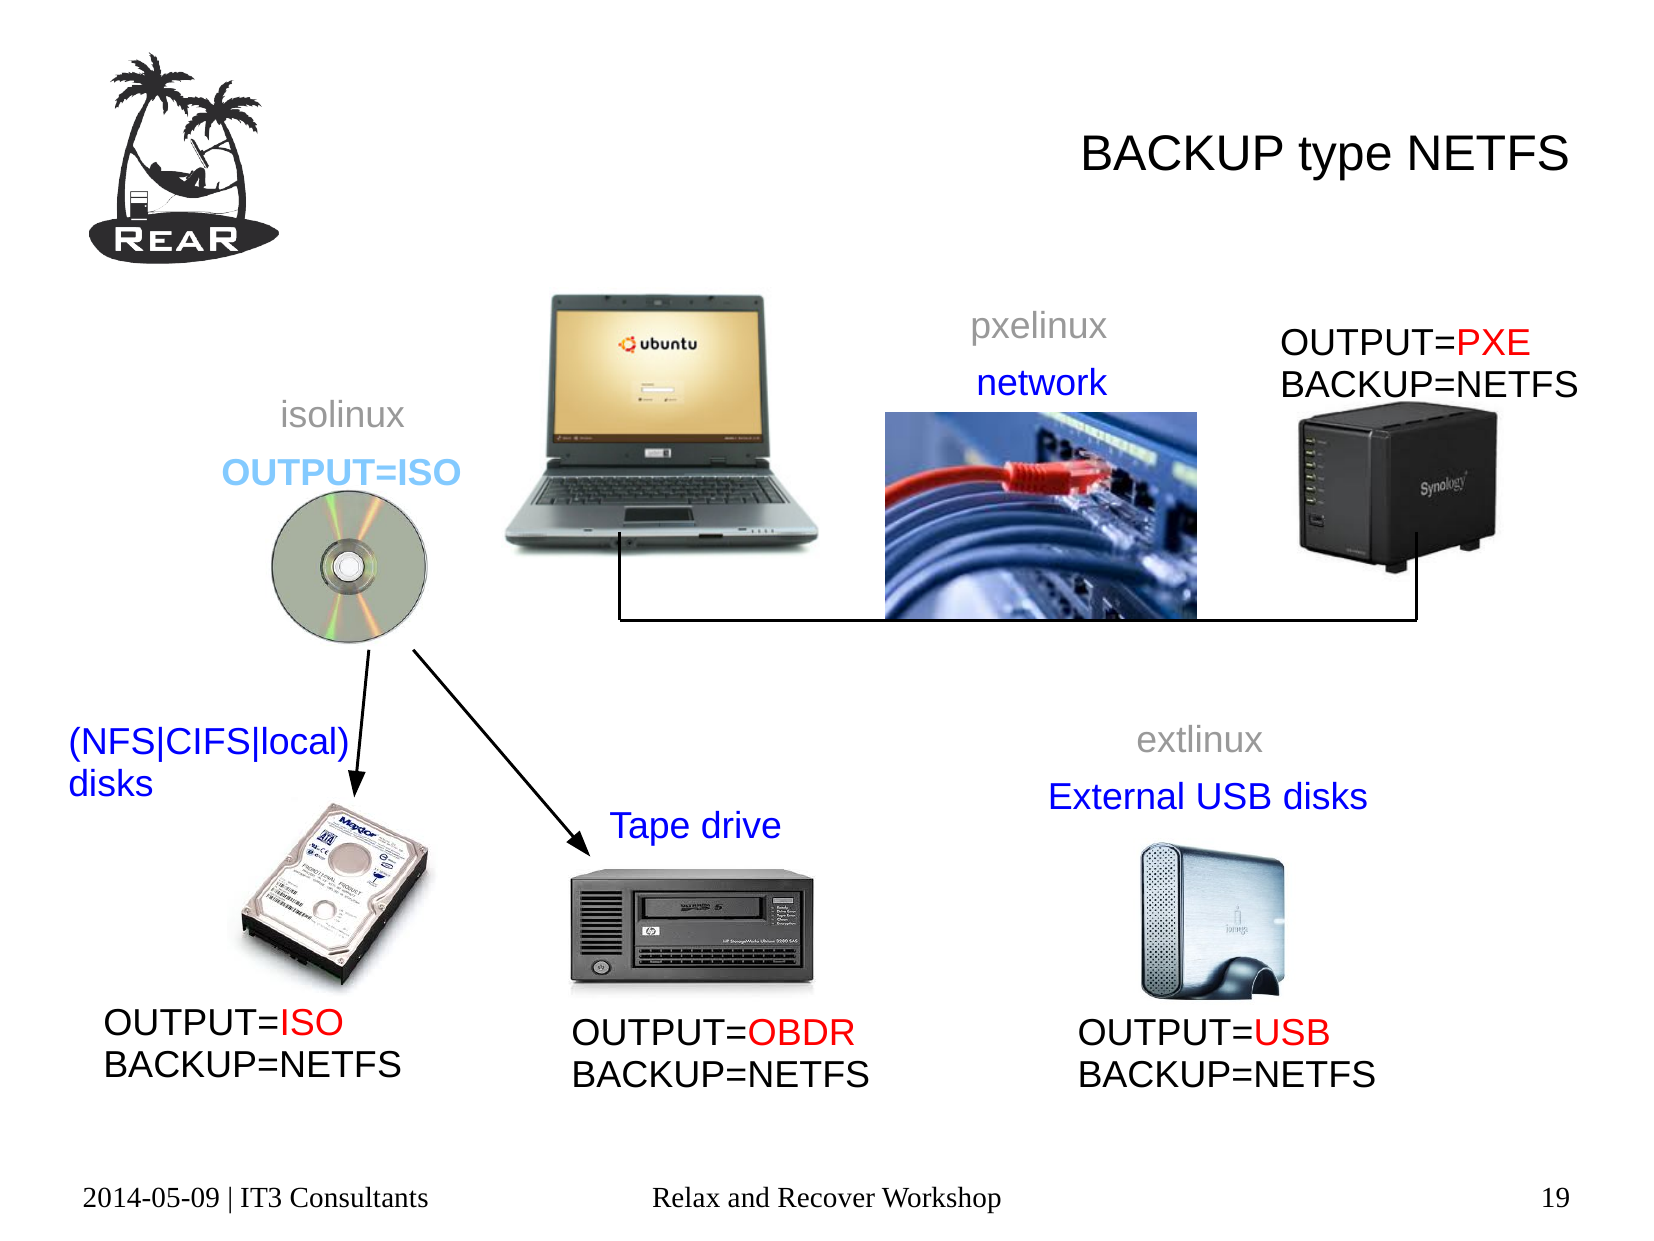

# BACKUP type NETFS
pxelinux
OUTPUT=PXE
BACKUP=NETFS
network
isolinux
OUTPUT=ISO
extlinux
(NFS|CIFS|local) disks
External USB disks
Tape drive
OUTPUT=ISO
BACKUP=NETFS
OUTPUT=OBDR
BACKUP=NETFS
OUTPUT=USB
BACKUP=NETFS
2014-05-09 | IT3 Consultants
Relax and Recover Workshop
19